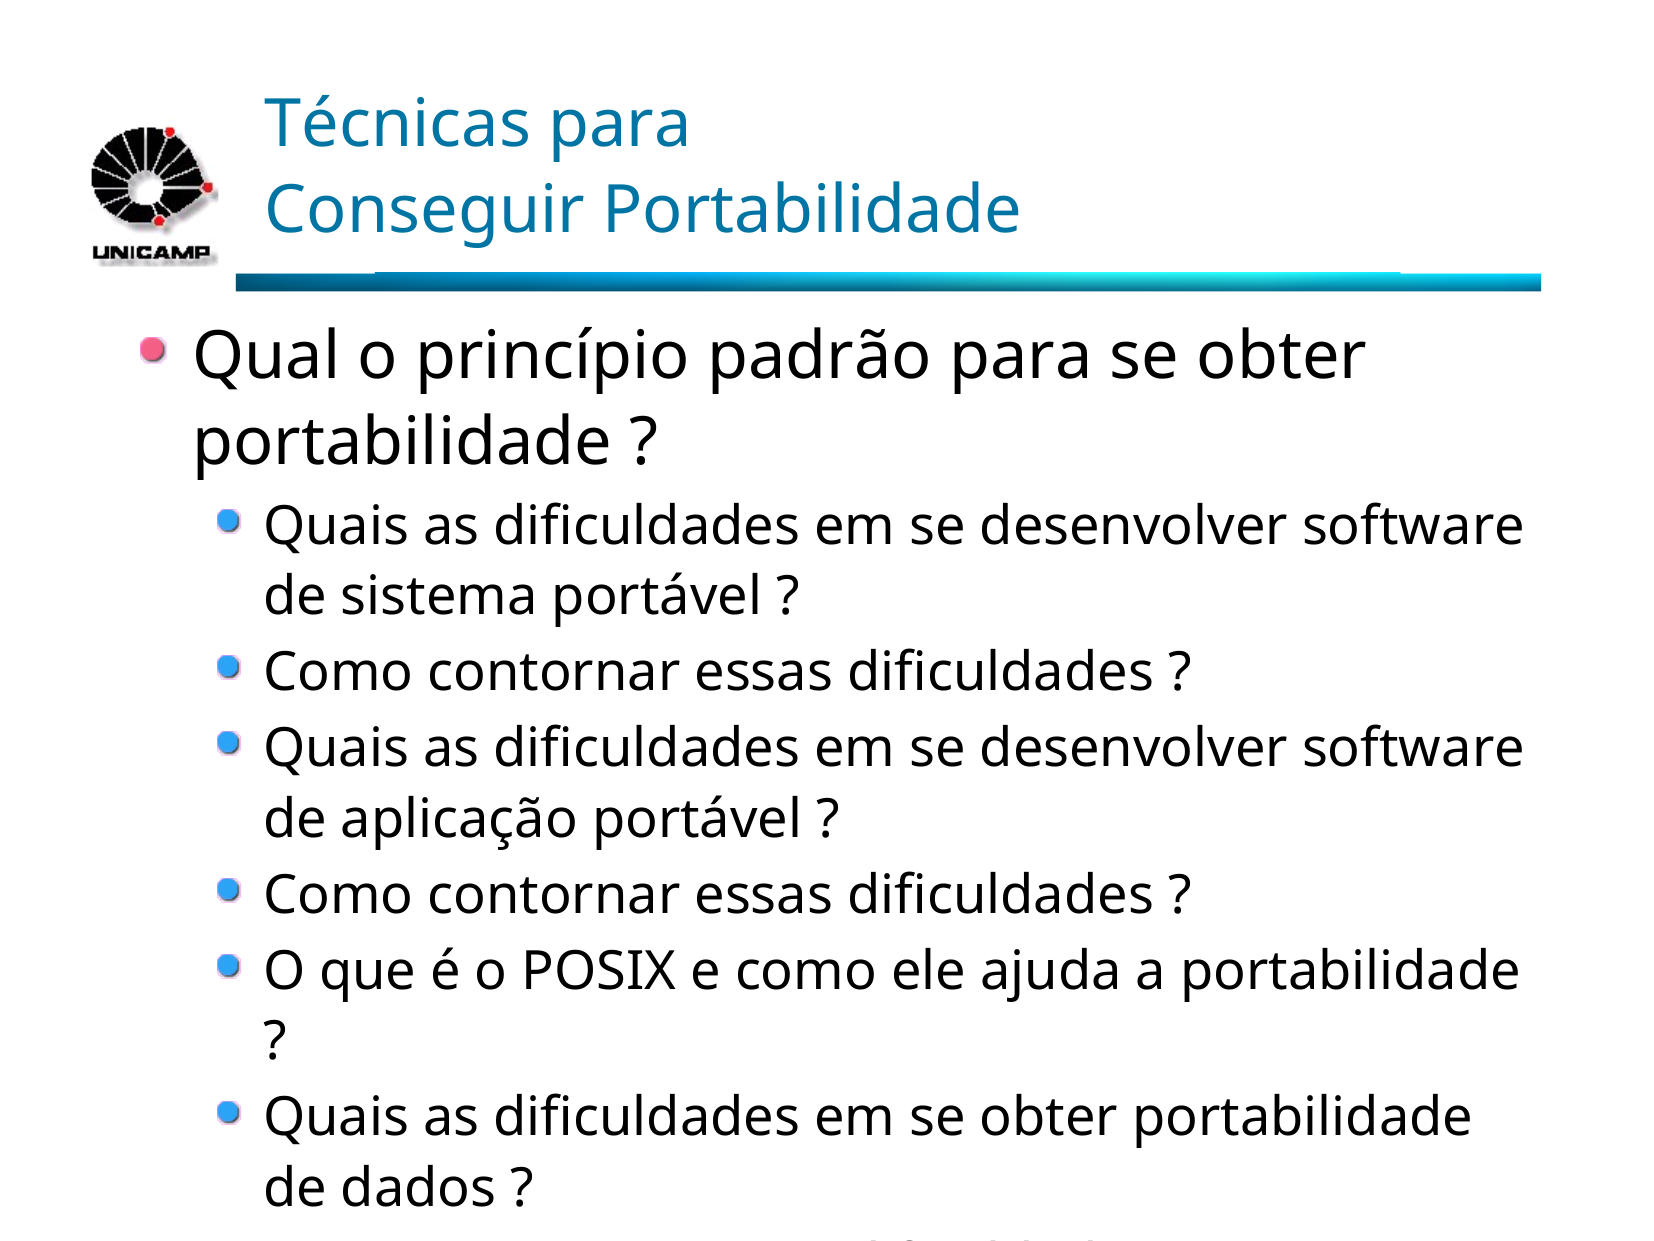

# Técnicas para Conseguir Portabilidade
Qual o princípio padrão para se obter portabilidade ?
Quais as dificuldades em se desenvolver software de sistema portável ?
Como contornar essas dificuldades ?
Quais as dificuldades em se desenvolver software de aplicação portável ?
Como contornar essas dificuldades ?
O que é o POSIX e como ele ajuda a portabilidade ?
Quais as dificuldades em se obter portabilidade de dados ?
Como contornar essas dificuldades ?